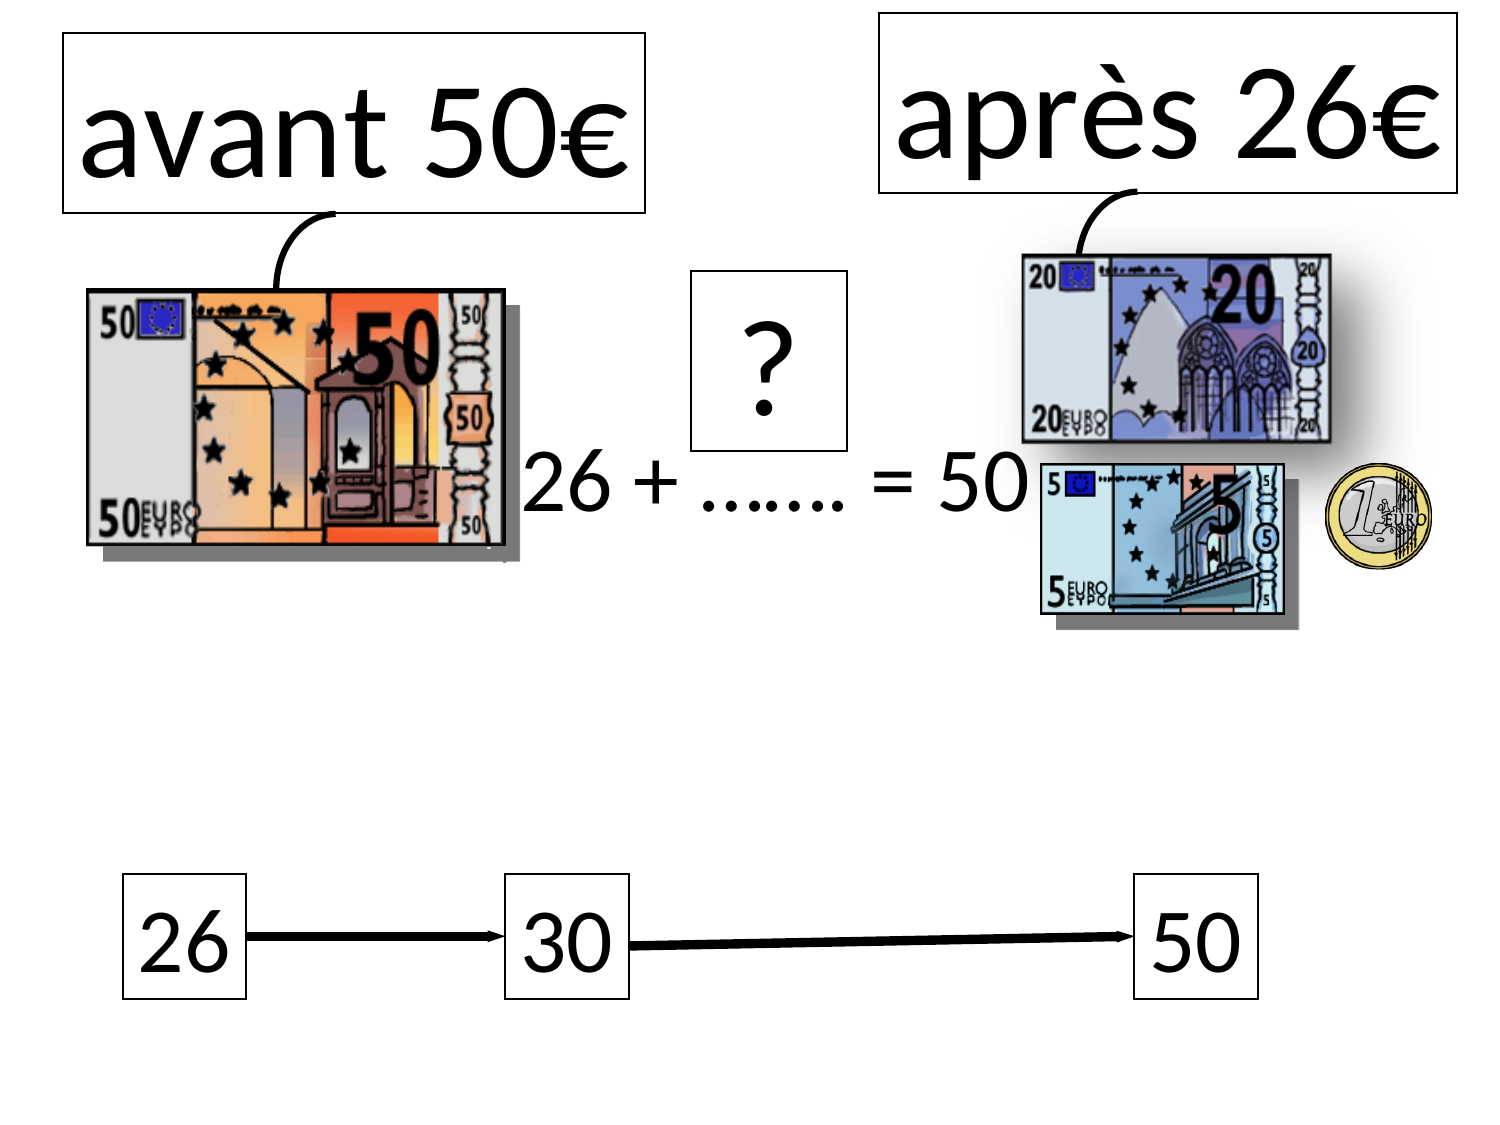

après 26€
avant 50€
 ?
26 + ……. = 50
26
30
50